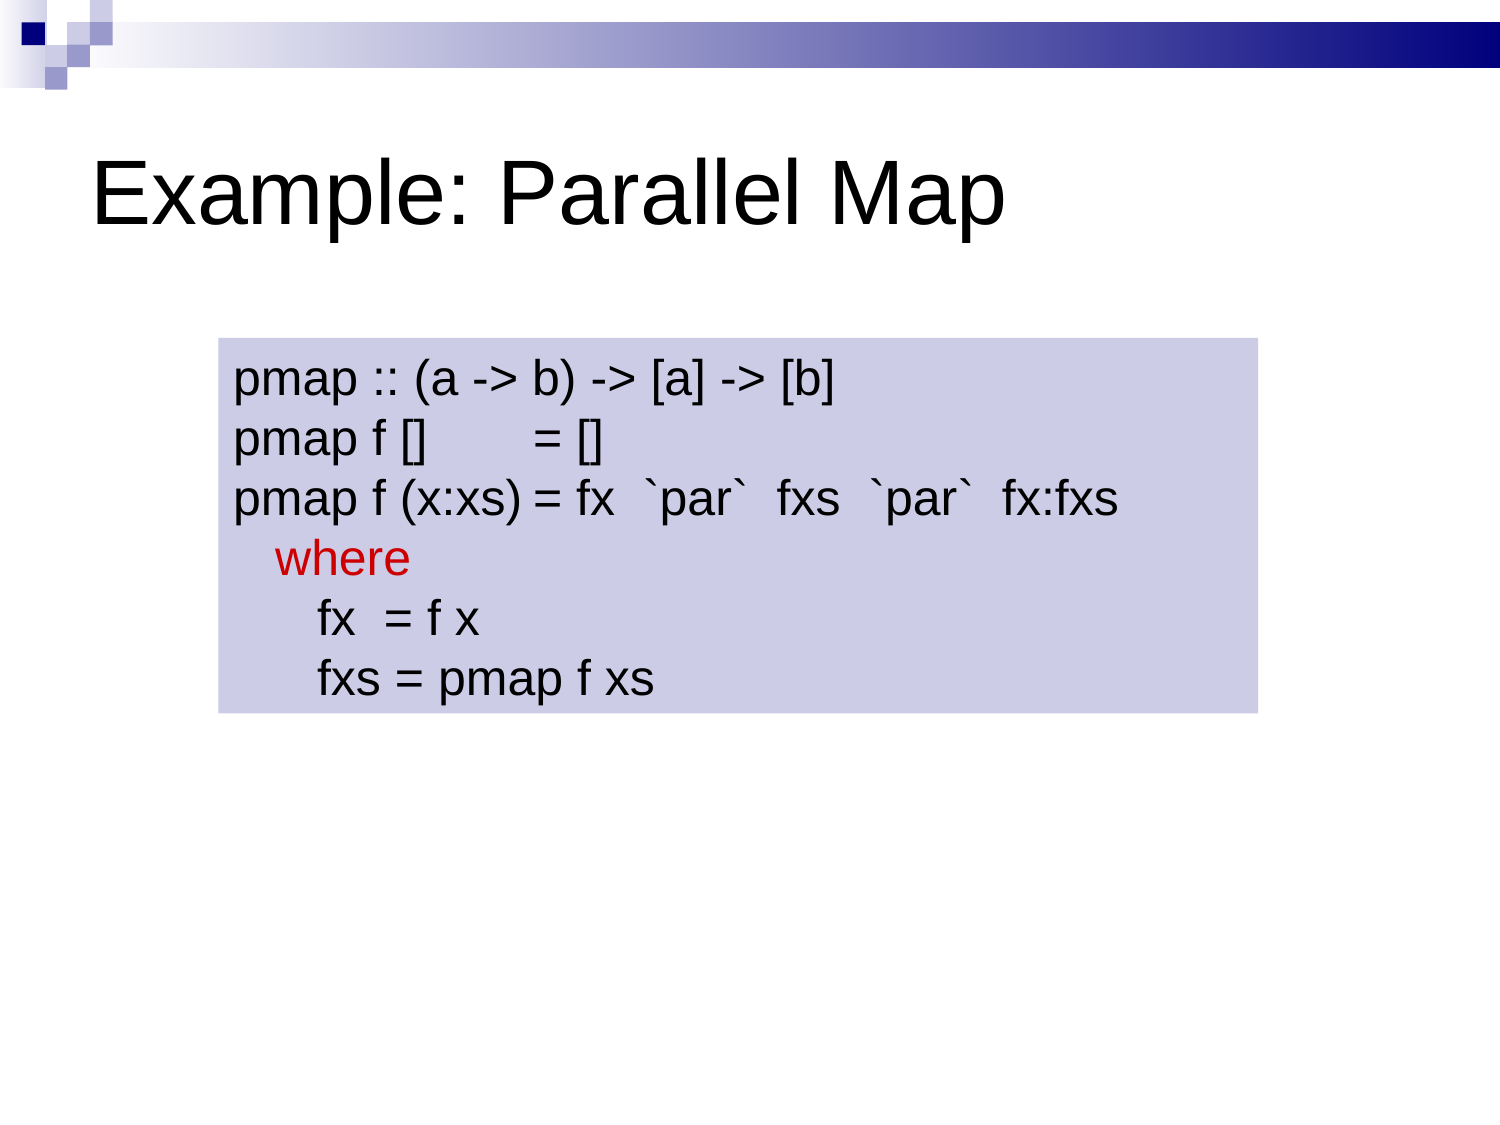

# Example: Parallel Map
pmap :: (a -> b) -> [a] -> [b]
pmap f [] 	= []
pmap f (x:xs)	= fx `par` fxs `par` fx:fxs
 where
 fx = f x
 fxs = pmap f xs